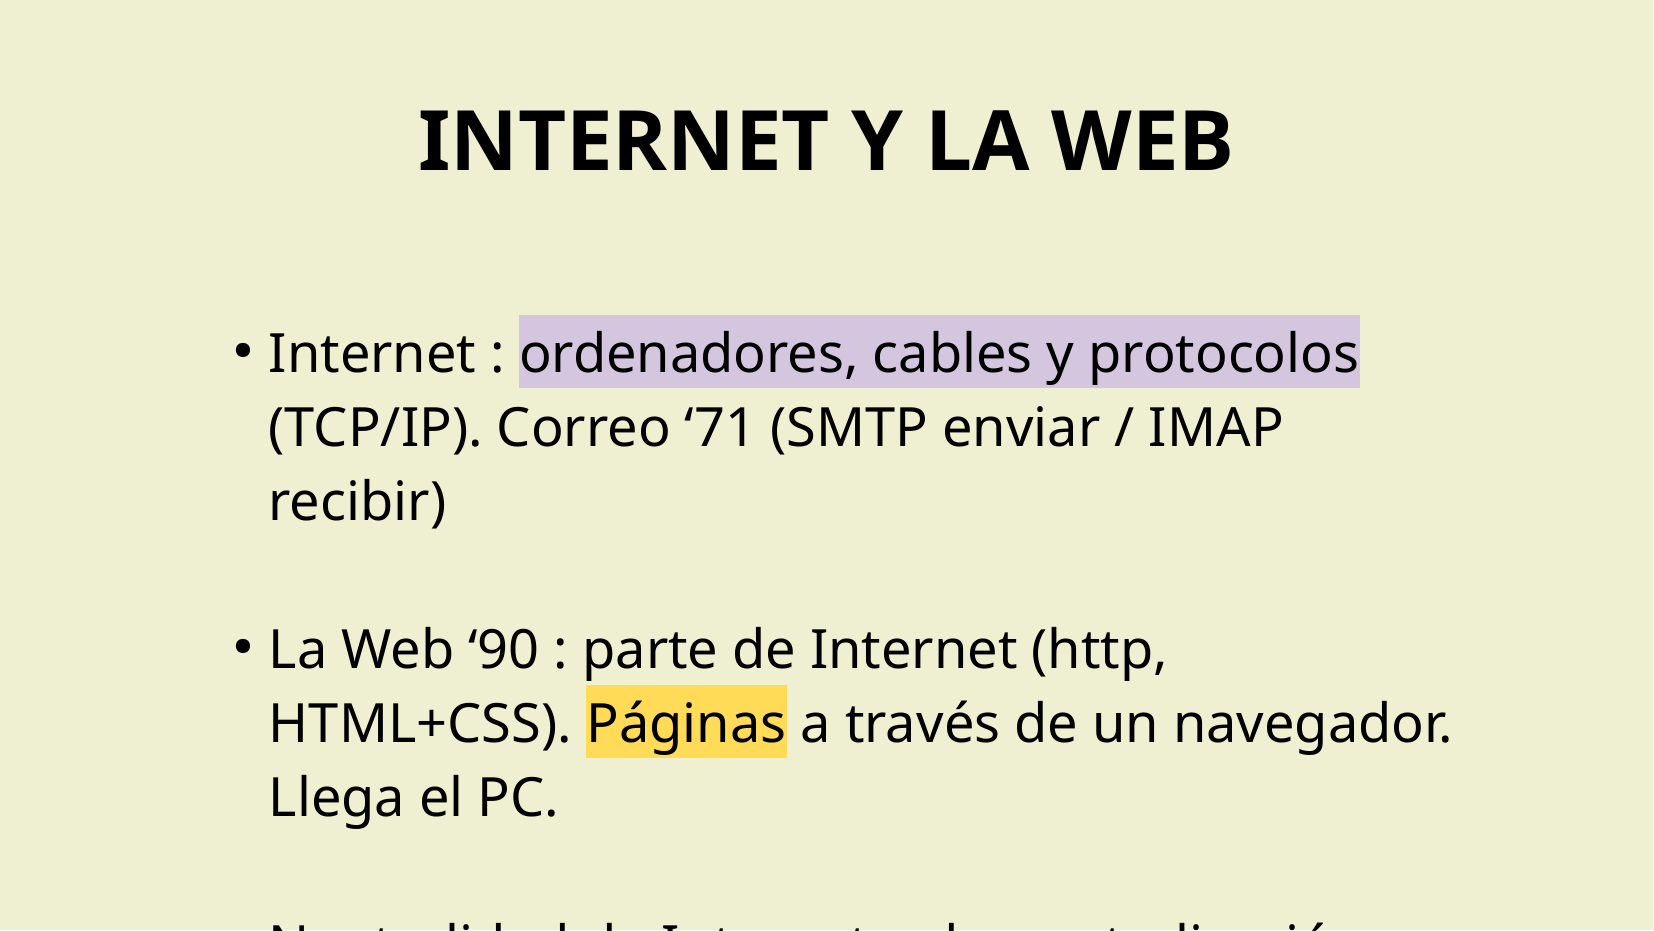

# INTERNET Y LA WEB
Internet : ordenadores, cables y protocolos (TCP/IP). Correo ‘71 (SMTP enviar / IMAP recibir)
La Web ‘90 : parte de Internet (http, HTML+CSS). Páginas a través de un navegador. Llega el PC.
Neutralidad de Internet y descentralización web : repartir poder y oportunidades con nuestros clics.